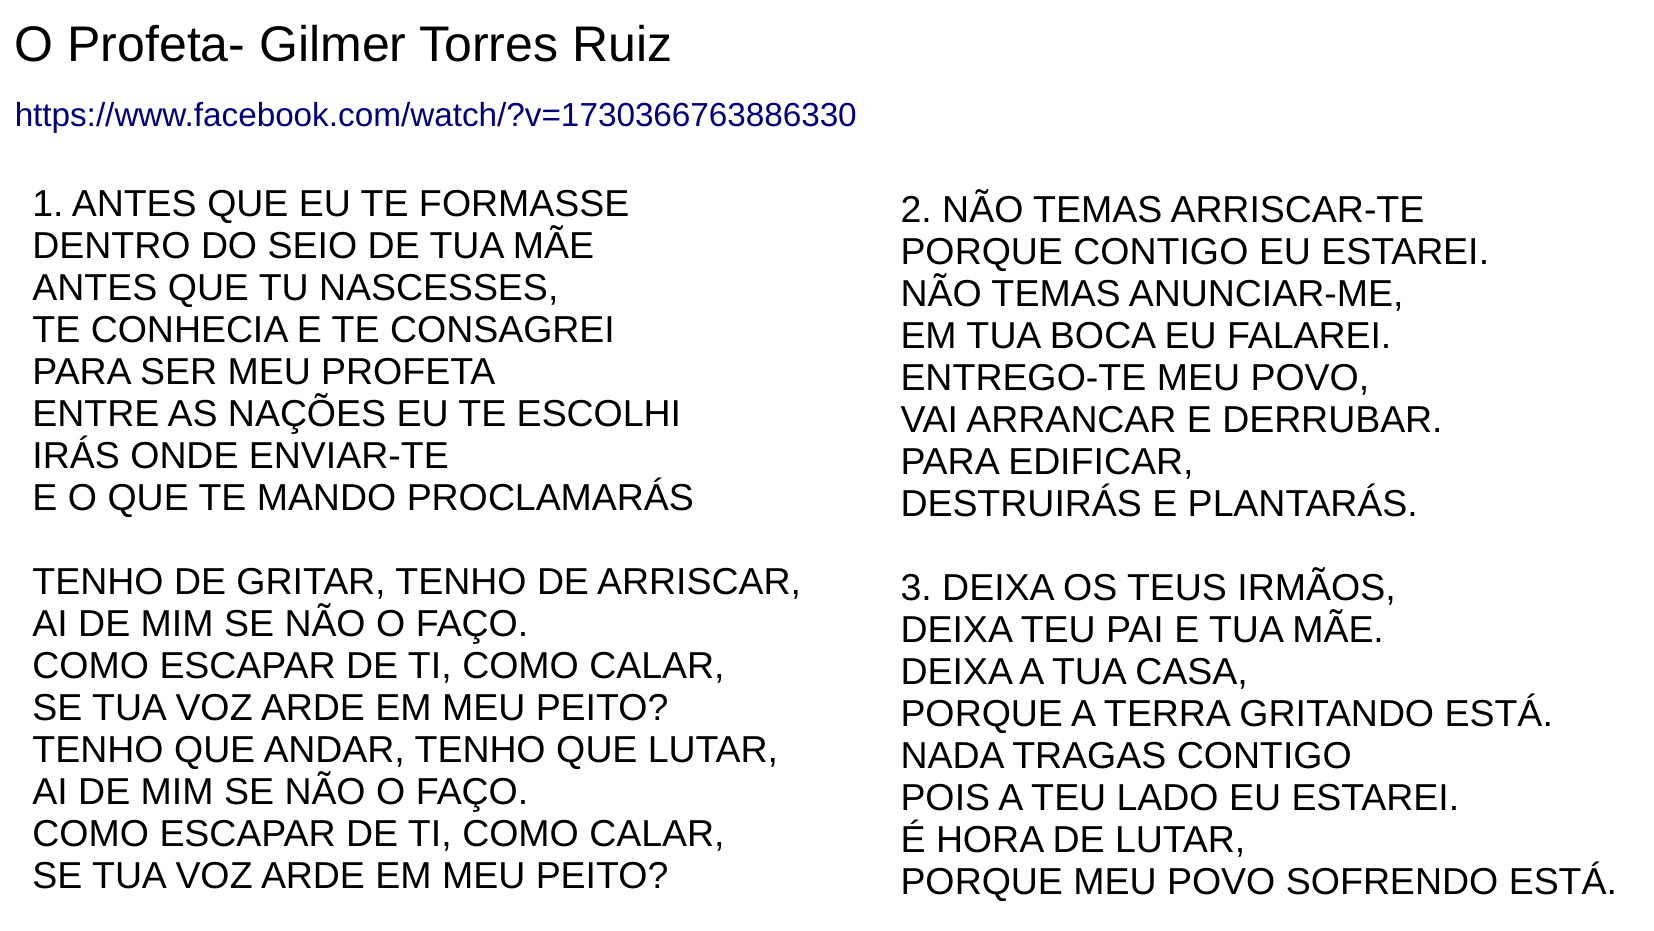

O Profeta- Gilmer Torres Ruiz
https://www.facebook.com/watch/?v=1730366763886330
1. ANTES QUE EU TE FORMASSE
DENTRO DO SEIO DE TUA MÃE
ANTES QUE TU NASCESSES,
TE CONHECIA E TE CONSAGREI
PARA SER MEU PROFETA
ENTRE AS NAÇÕES EU TE ESCOLHI
IRÁS ONDE ENVIAR-TE
E O QUE TE MANDO PROCLAMARÁS
TENHO DE GRITAR, TENHO DE ARRISCAR,
AI DE MIM SE NÃO O FAÇO.
COMO ESCAPAR DE TI, COMO CALAR,
SE TUA VOZ ARDE EM MEU PEITO?
TENHO QUE ANDAR, TENHO QUE LUTAR,
AI DE MIM SE NÃO O FAÇO.
COMO ESCAPAR DE TI, COMO CALAR,
SE TUA VOZ ARDE EM MEU PEITO?
2. NÃO TEMAS ARRISCAR-TE
PORQUE CONTIGO EU ESTAREI.
NÃO TEMAS ANUNCIAR-ME,
EM TUA BOCA EU FALAREI.
ENTREGO-TE MEU POVO,
VAI ARRANCAR E DERRUBAR.
PARA EDIFICAR,
DESTRUIRÁS E PLANTARÁS.
3. DEIXA OS TEUS IRMÃOS,
DEIXA TEU PAI E TUA MÃE.
DEIXA A TUA CASA,
PORQUE A TERRA GRITANDO ESTÁ.
NADA TRAGAS CONTIGO
POIS A TEU LADO EU ESTAREI.
É HORA DE LUTAR,
PORQUE MEU POVO SOFRENDO ESTÁ.